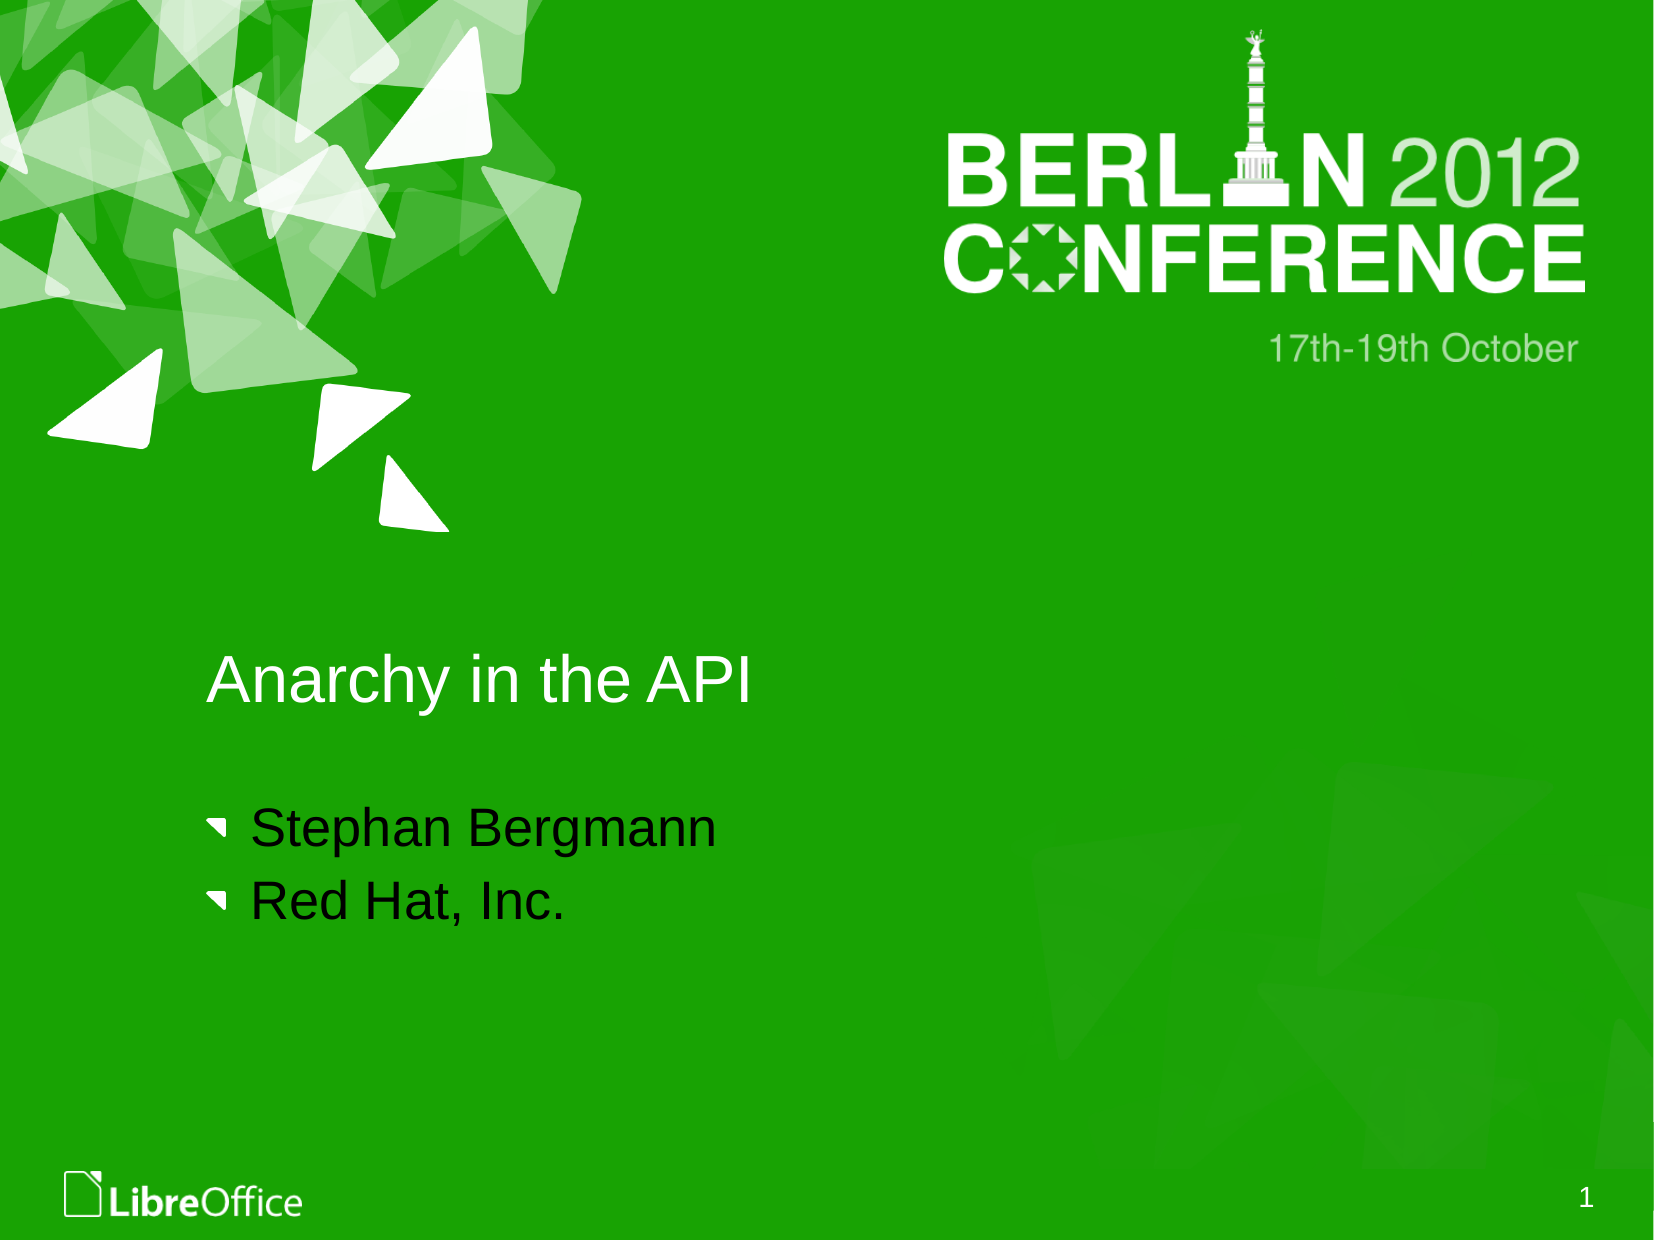

# Anarchy in the API
Stephan Bergmann
Red Hat, Inc.
1